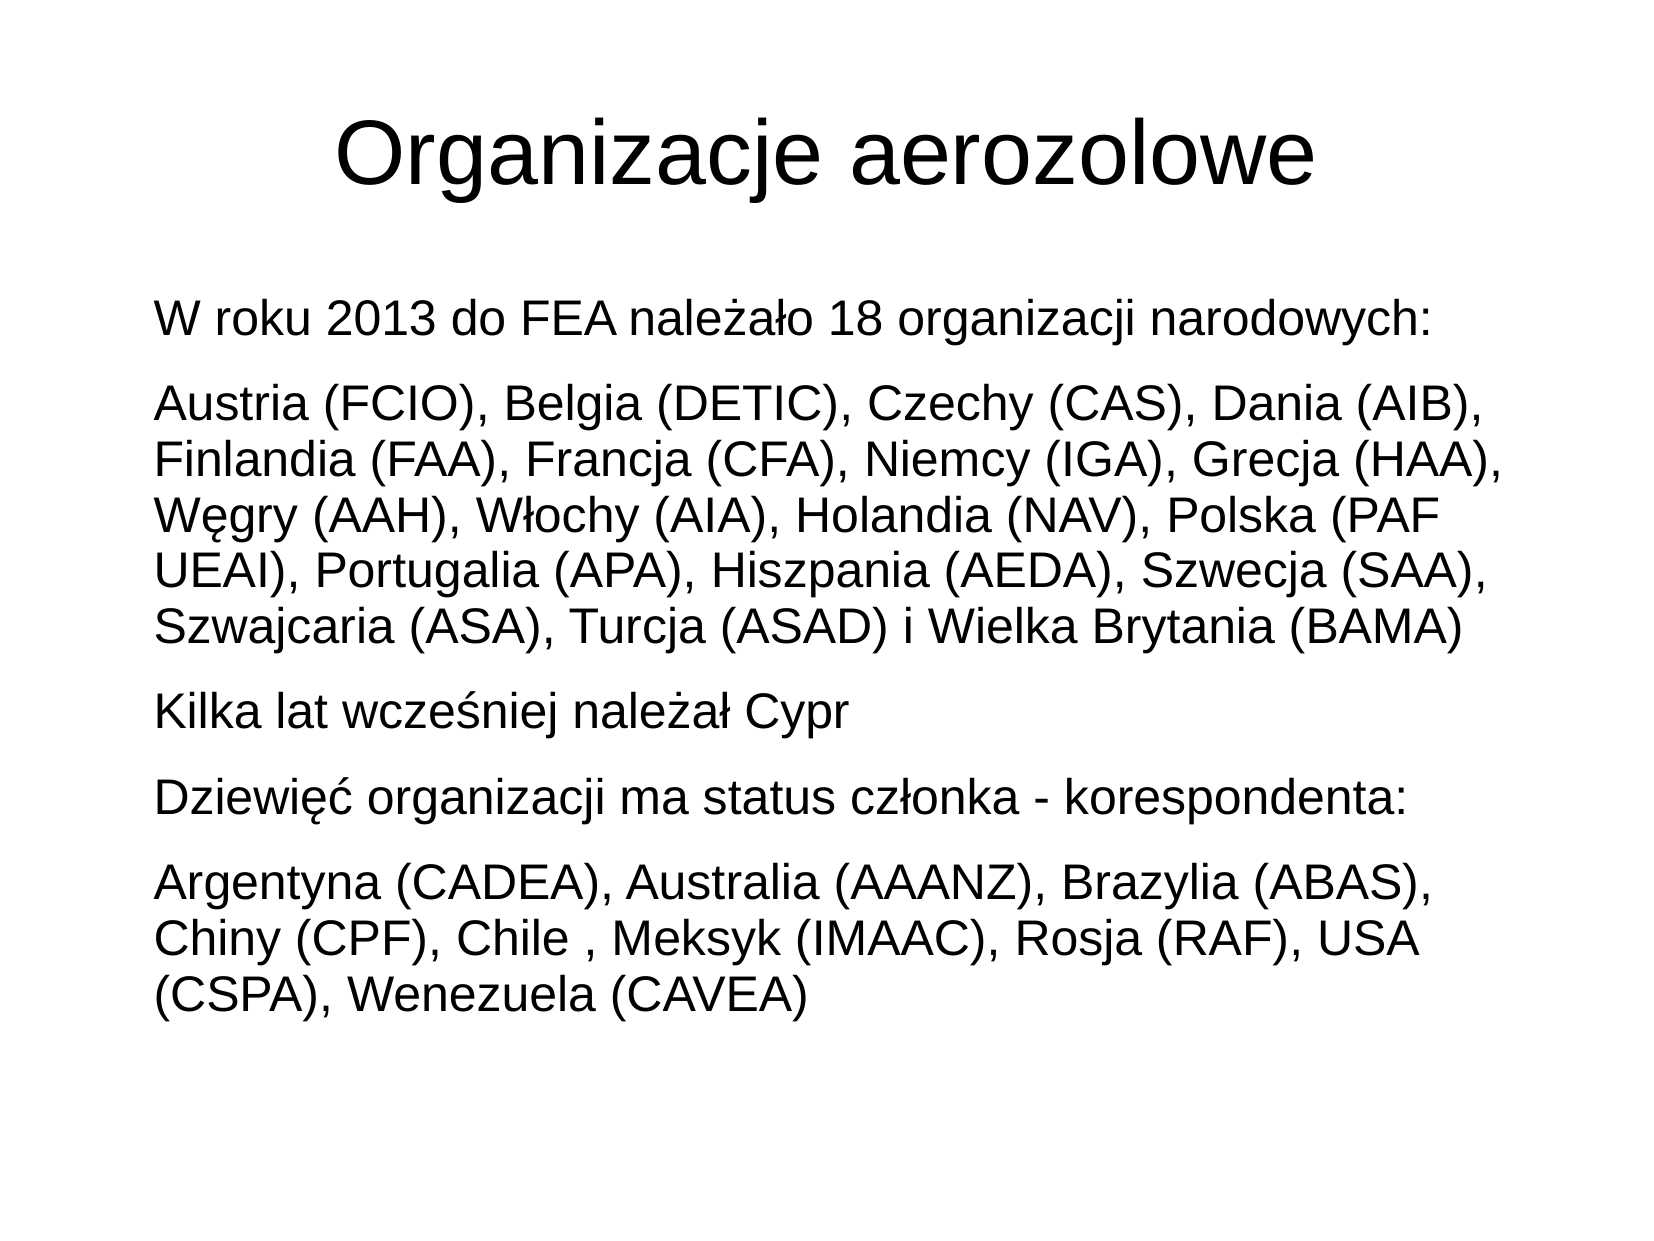

# Organizacje aerozolowe
W roku 2013 do FEA należało 18 organizacji narodowych:
Austria (FCIO), Belgia (DETIC), Czechy (CAS), Dania (AIB), Finlandia (FAA), Francja (CFA), Niemcy (IGA), Grecja (HAA), Węgry (AAH), Włochy (AIA), Holandia (NAV), Polska (PAF UEAI), Portugalia (APA), Hiszpania (AEDA), Szwecja (SAA), Szwajcaria (ASA), Turcja (ASAD) i Wielka Brytania (BAMA)
Kilka lat wcześniej należał Cypr
Dziewięć organizacji ma status członka - korespondenta:
Argentyna (CADEA), Australia (AAANZ), Brazylia (ABAS), Chiny (CPF), Chile , Meksyk (IMAAC), Rosja (RAF), USA (CSPA), Wenezuela (CAVEA)